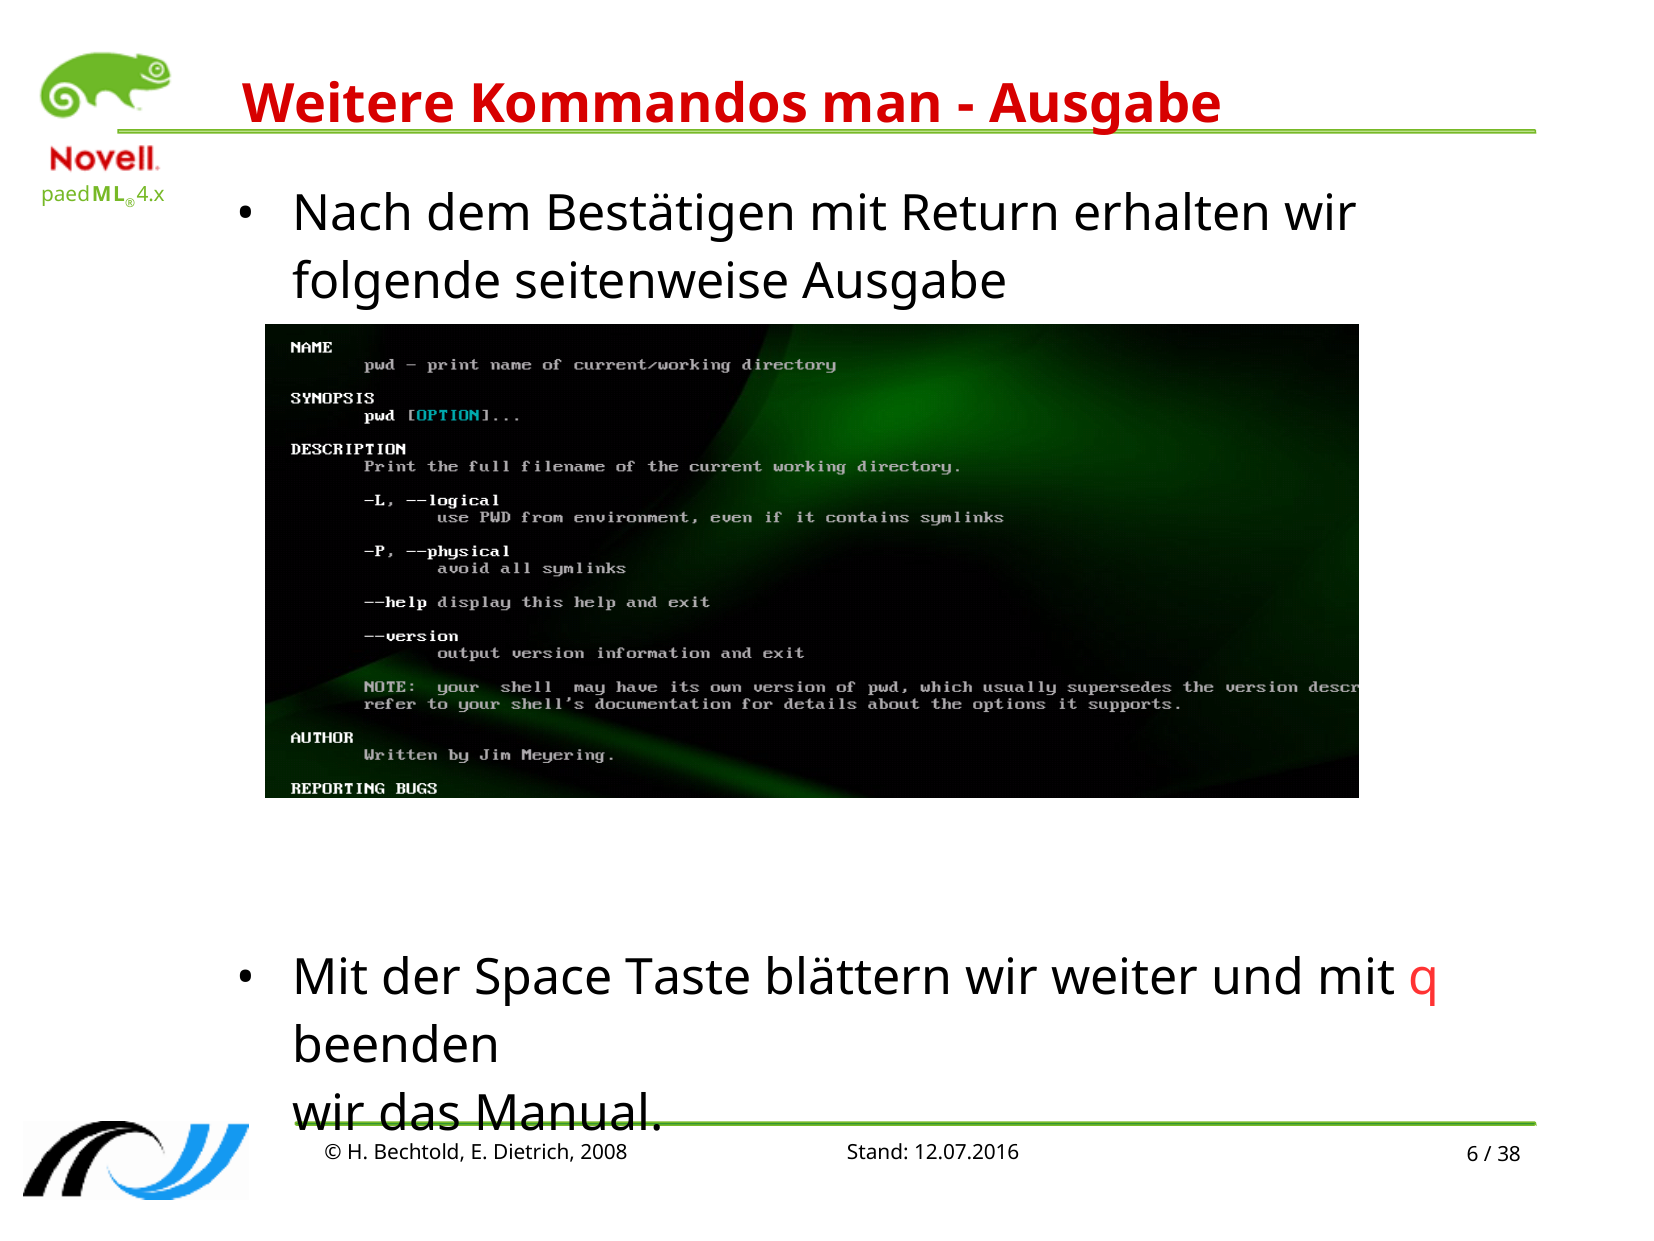

# Weitere Kommandos man - Ausgabe
Nach dem Bestätigen mit Return erhalten wir folgende seitenweise Ausgabe
Mit der Space Taste blättern wir weiter und mit q beenden
wir das Manual.
© H. Bechtold, E. Dietrich, 2008
12.07.2016
6